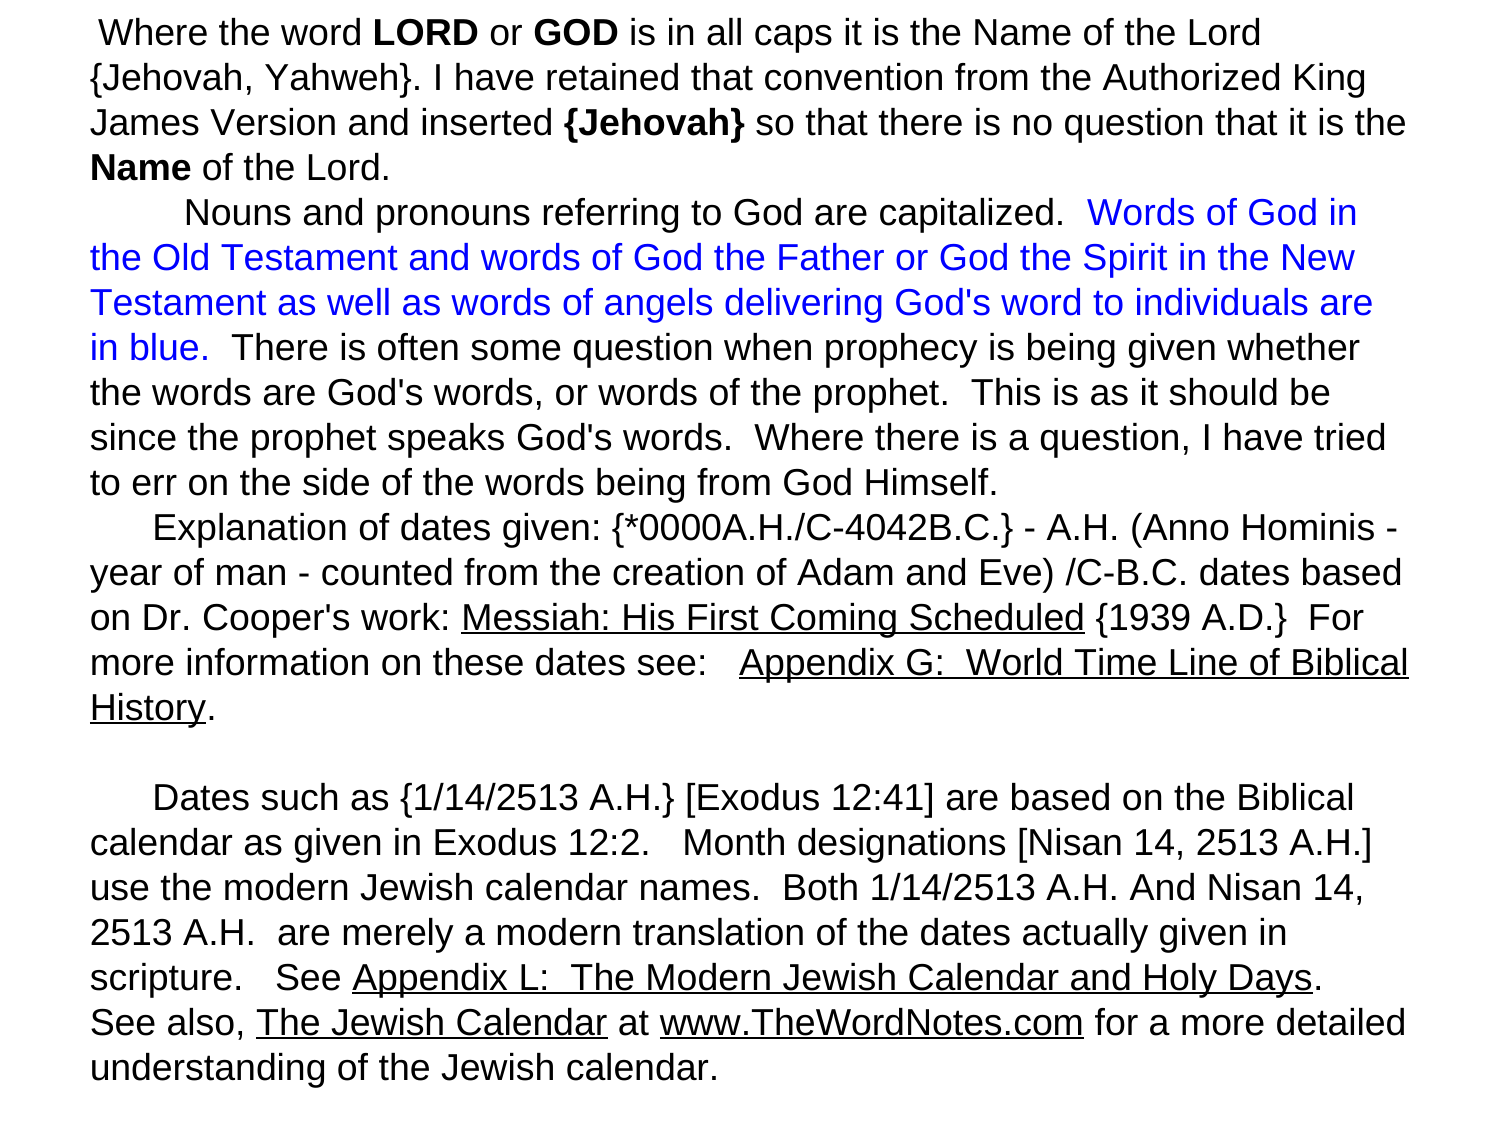

# Where the word LORD or GOD is in all caps it is the Name of the Lord {Jehovah, Yahweh}. I have retained that convention from the Authorized King James Version and inserted {Jehovah} so that there is no question that it is the Name of the Lord. Nouns and pronouns referring to God are capitalized. Words of God in the Old Testament and words of God the Father or God the Spirit in the New Testament as well as words of angels delivering God's word to individuals are in blue. There is often some question when prophecy is being given whether the words are God's words, or words of the prophet. This is as it should be since the prophet speaks God's words. Where there is a question, I have tried to err on the side of the words being from God Himself. Explanation of dates given: {*0000A.H./C-4042B.C.} - A.H. (Anno Hominis - year of man - counted from the creation of Adam and Eve) /C-B.C. dates based on Dr. Cooper's work: Messiah: His First Coming Scheduled {1939 A.D.} For more information on these dates see: Appendix G: World Time Line of Biblical History. Dates such as {1/14/2513 A.H.} [Exodus 12:41] are based on the Biblical calendar as given in Exodus 12:2. Month designations [Nisan 14, 2513 A.H.] use the modern Jewish calendar names. Both 1/14/2513 A.H. And Nisan 14, 2513 A.H. are merely a modern translation of the dates actually given in scripture. See Appendix L: The Modern Jewish Calendar and Holy Days. See also, The Jewish Calendar at www.TheWordNotes.com for a more detailed understanding of the Jewish calendar.